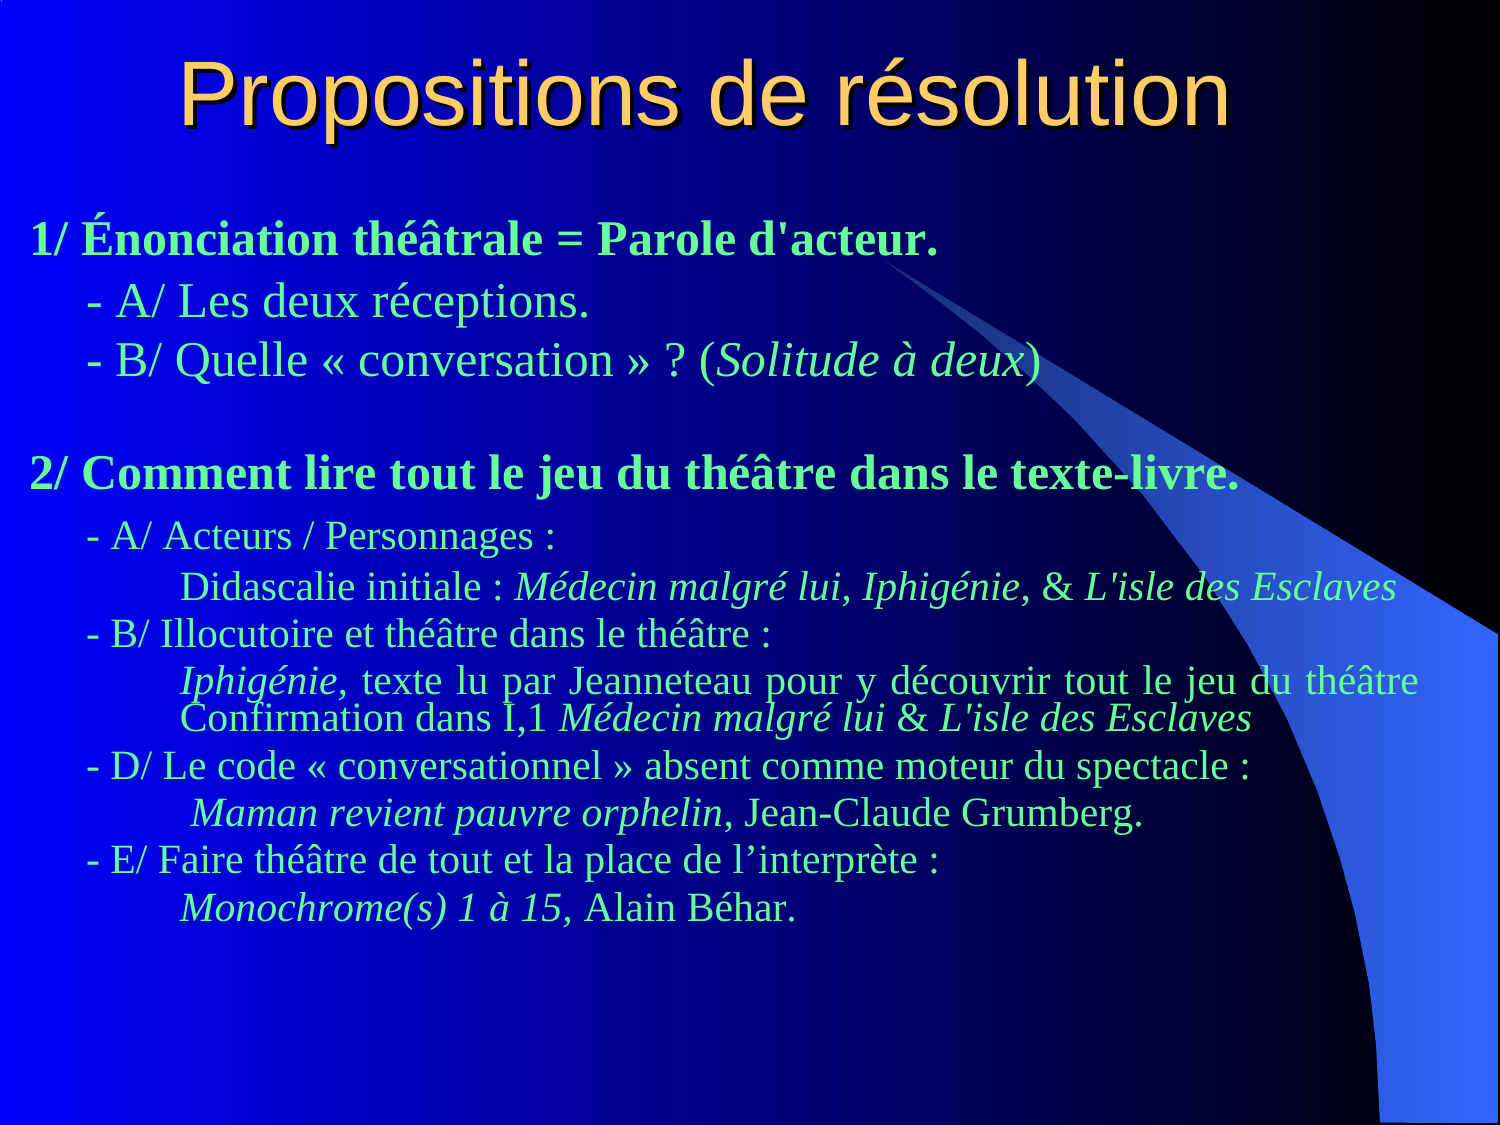

# Propositions de résolution
1/ Énonciation théâtrale = Parole d'acteur.
	- A/ Les deux réceptions.
	- B/ Quelle « conversation » ? (Solitude à deux)
2/ Comment lire tout le jeu du théâtre dans le texte-livre.
	- A/ Acteurs / Personnages :
		Didascalie initiale : Médecin malgré lui, Iphigénie, & L'isle des Esclaves
	- B/ Illocutoire et théâtre dans le théâtre :
		Iphigénie, texte lu par Jeanneteau pour y découvrir tout le jeu du théâtre	Confirmation dans I,1 Médecin malgré lui & L'isle des Esclaves
	- D/ Le code « conversationnel » absent comme moteur du spectacle :
		 Maman revient pauvre orphelin, Jean-Claude Grumberg.
	- E/ Faire théâtre de tout et la place de l’interprète :
		Monochrome(s) 1 à 15, Alain Béhar.